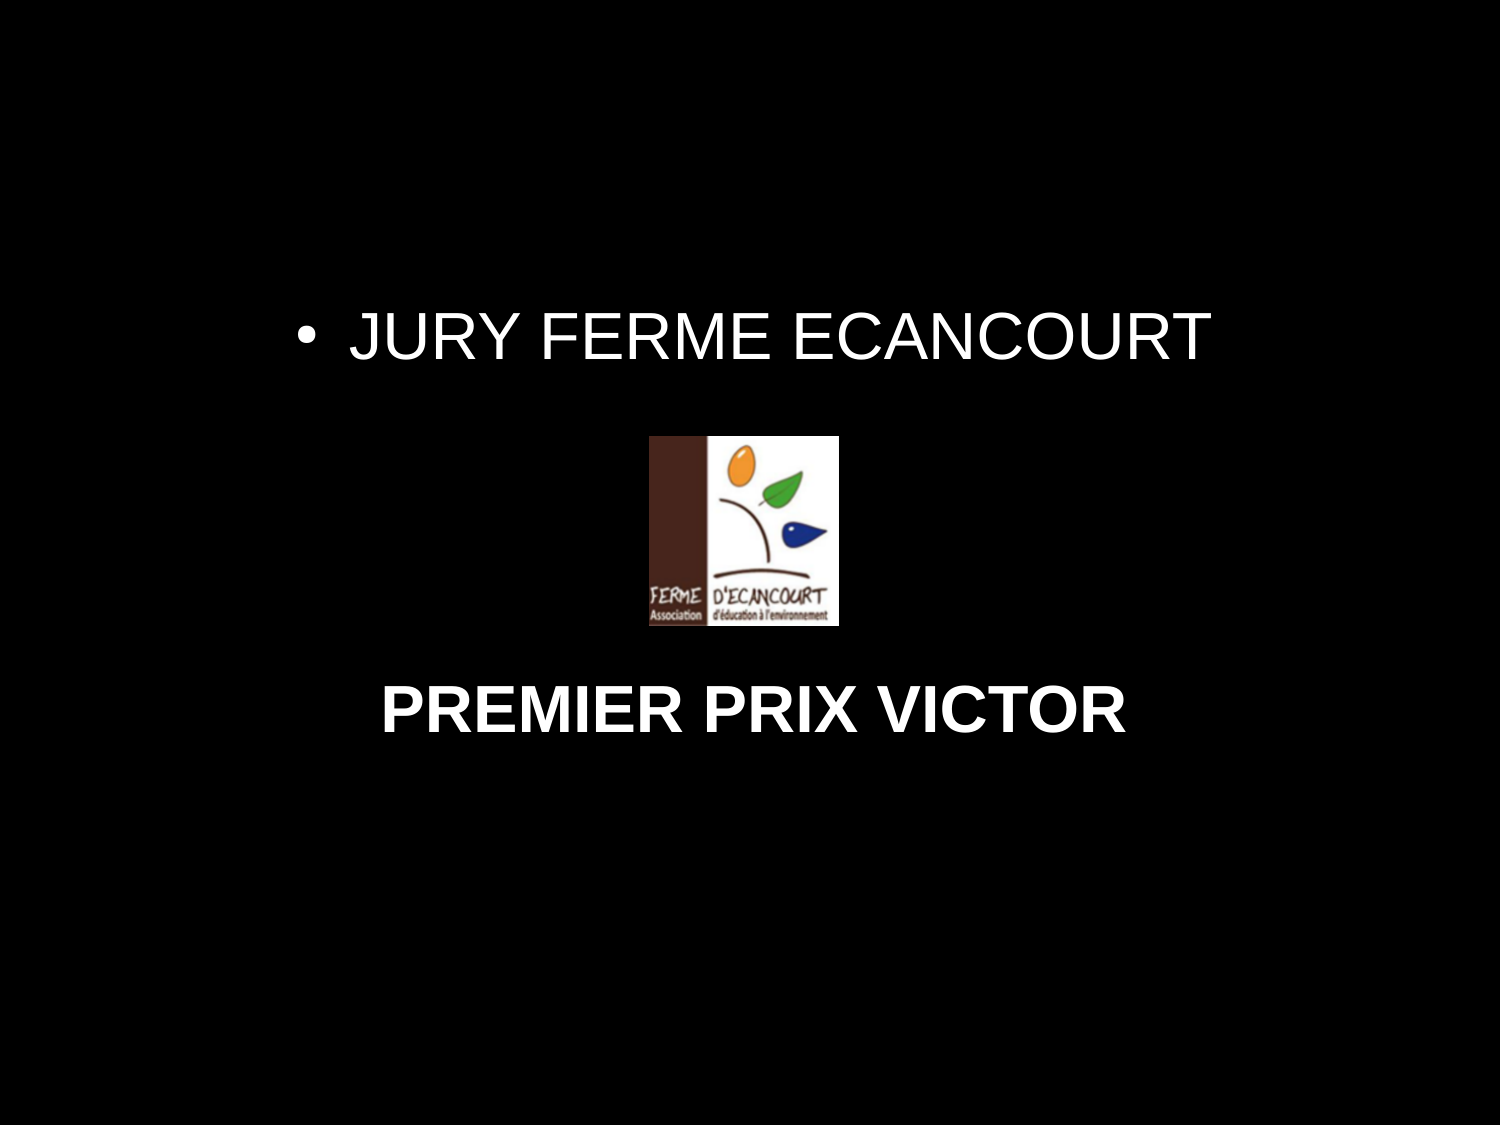

# JURY FERME ECANCOURT
PREMIER PRIX VICTOR